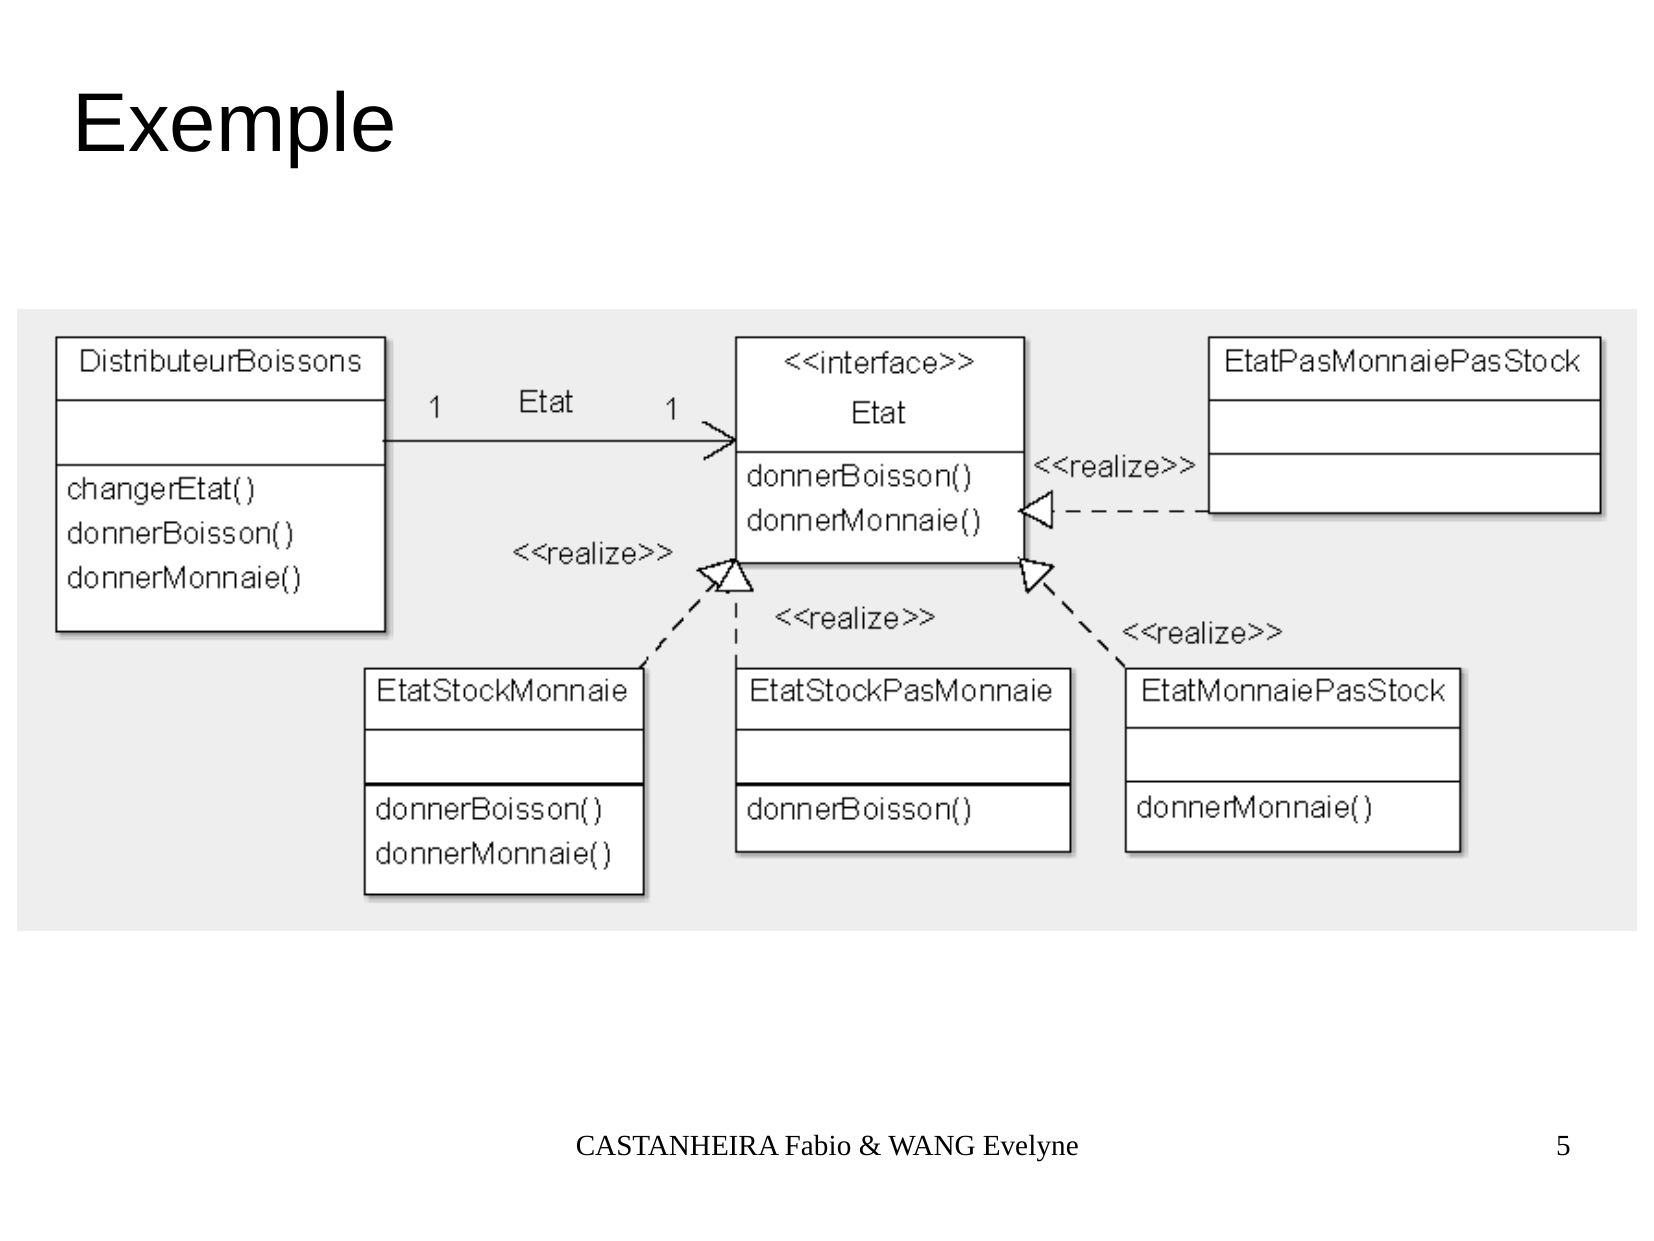

Exemple
CASTANHEIRA Fabio & WANG Evelyne
5